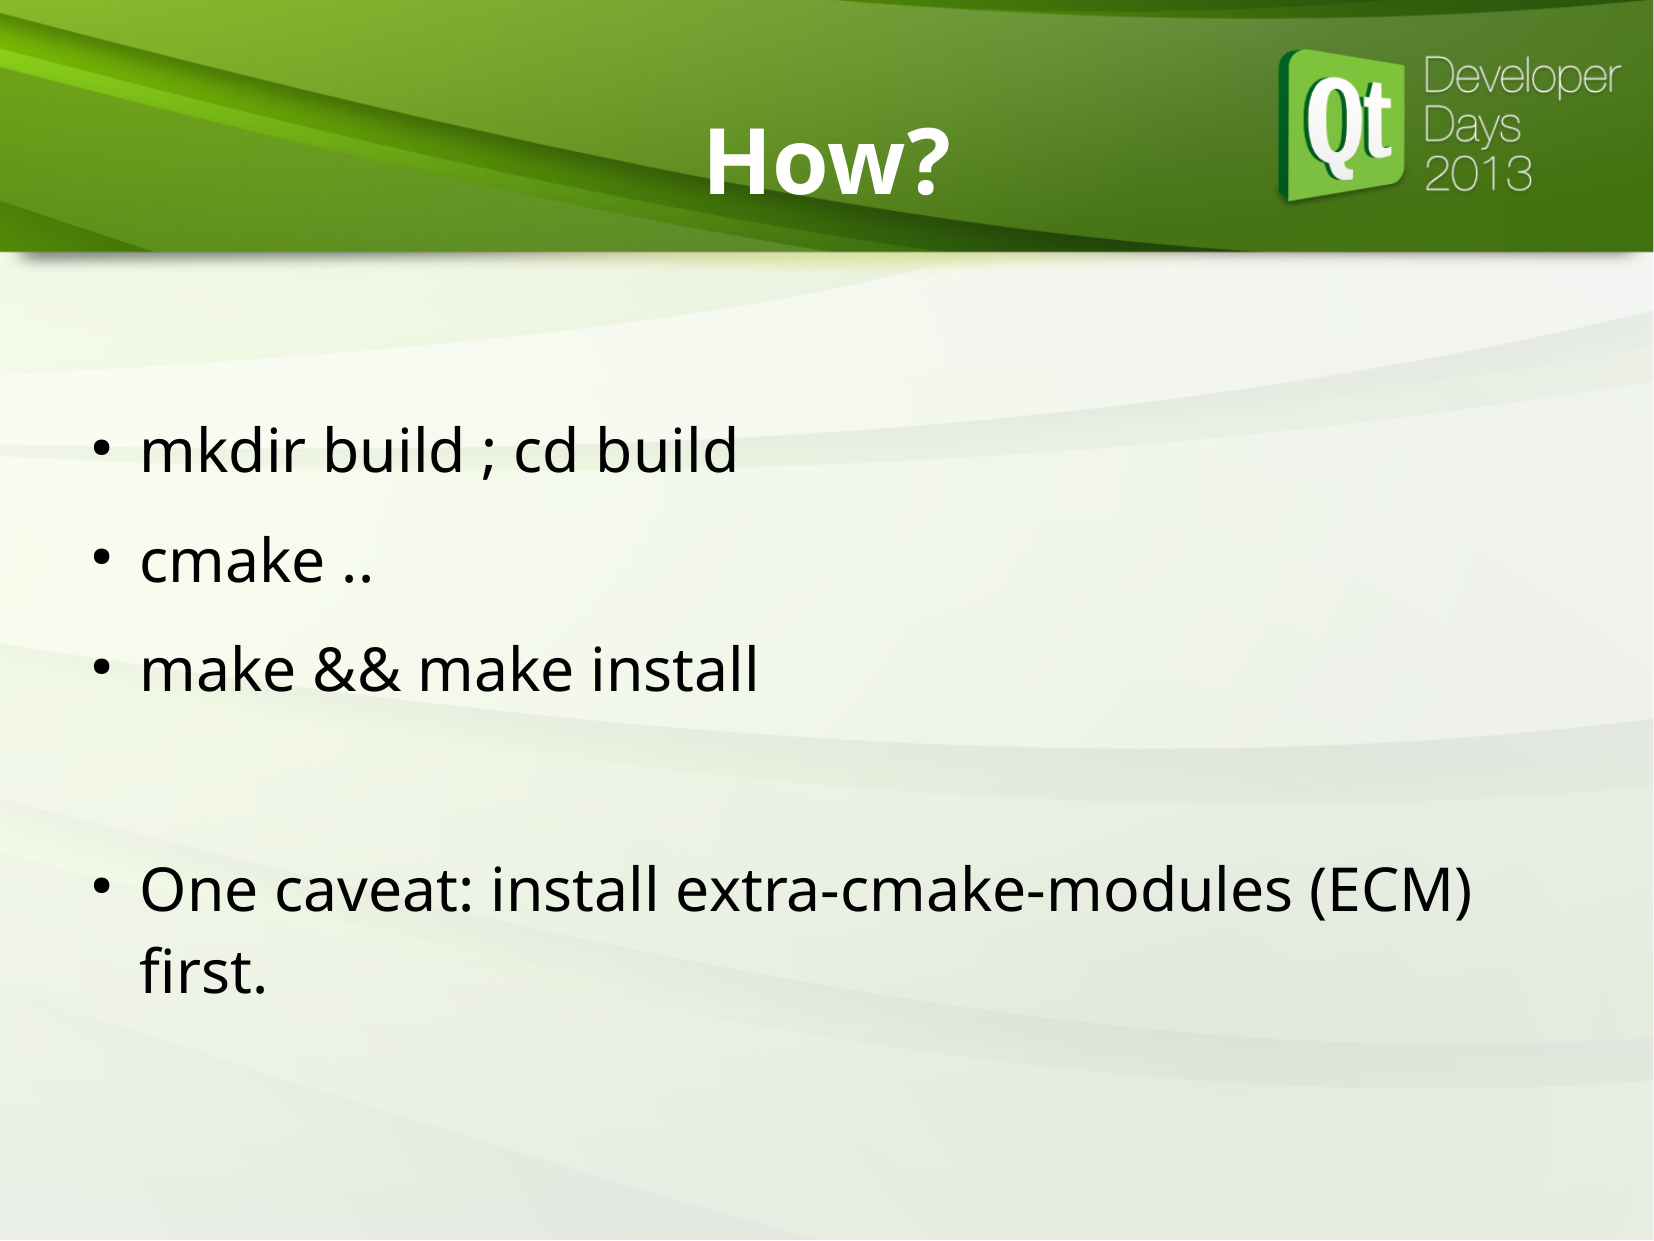

# How?
mkdir build ; cd build
cmake ..
make && make install
One caveat: install extra-cmake-modules (ECM) first.